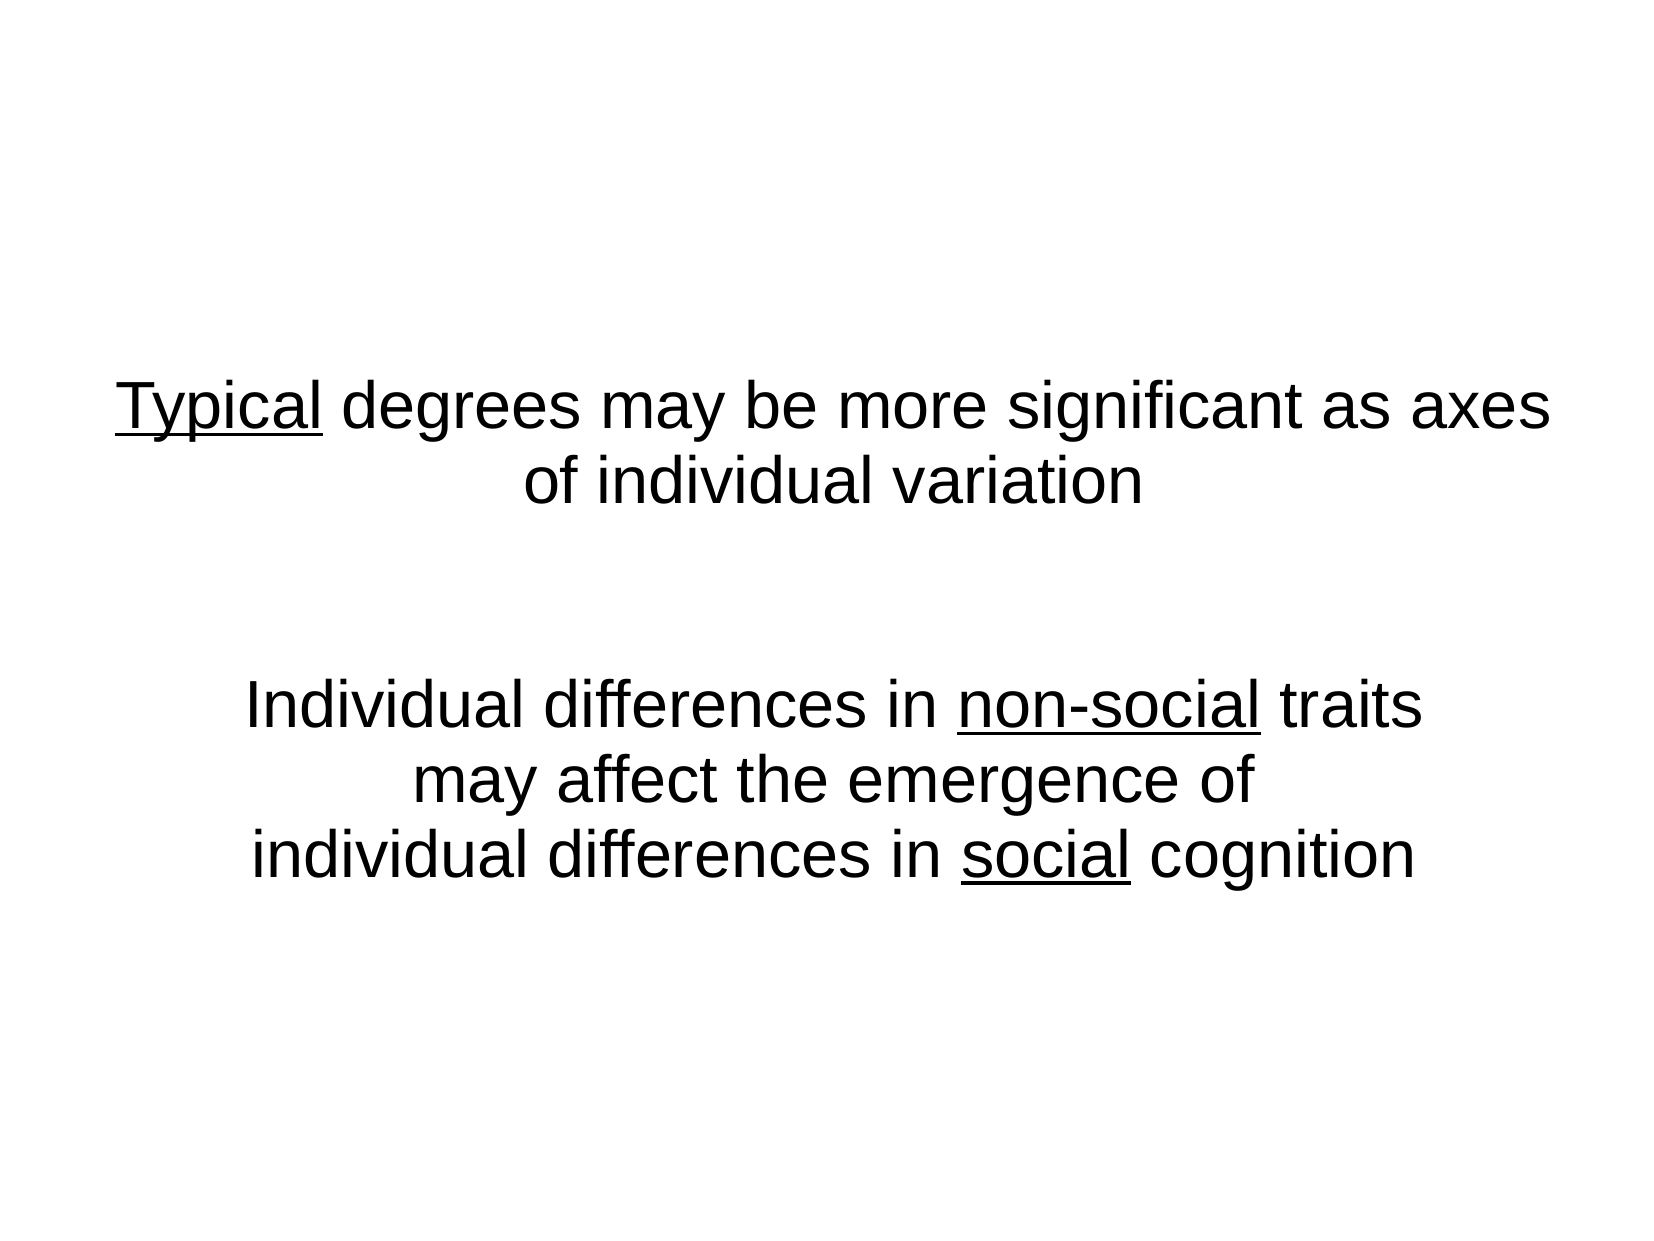

# Typical degrees may be more significant as axes of individual variation Individual differences in non-social traits may affect the emergence of individual differences in social cognition